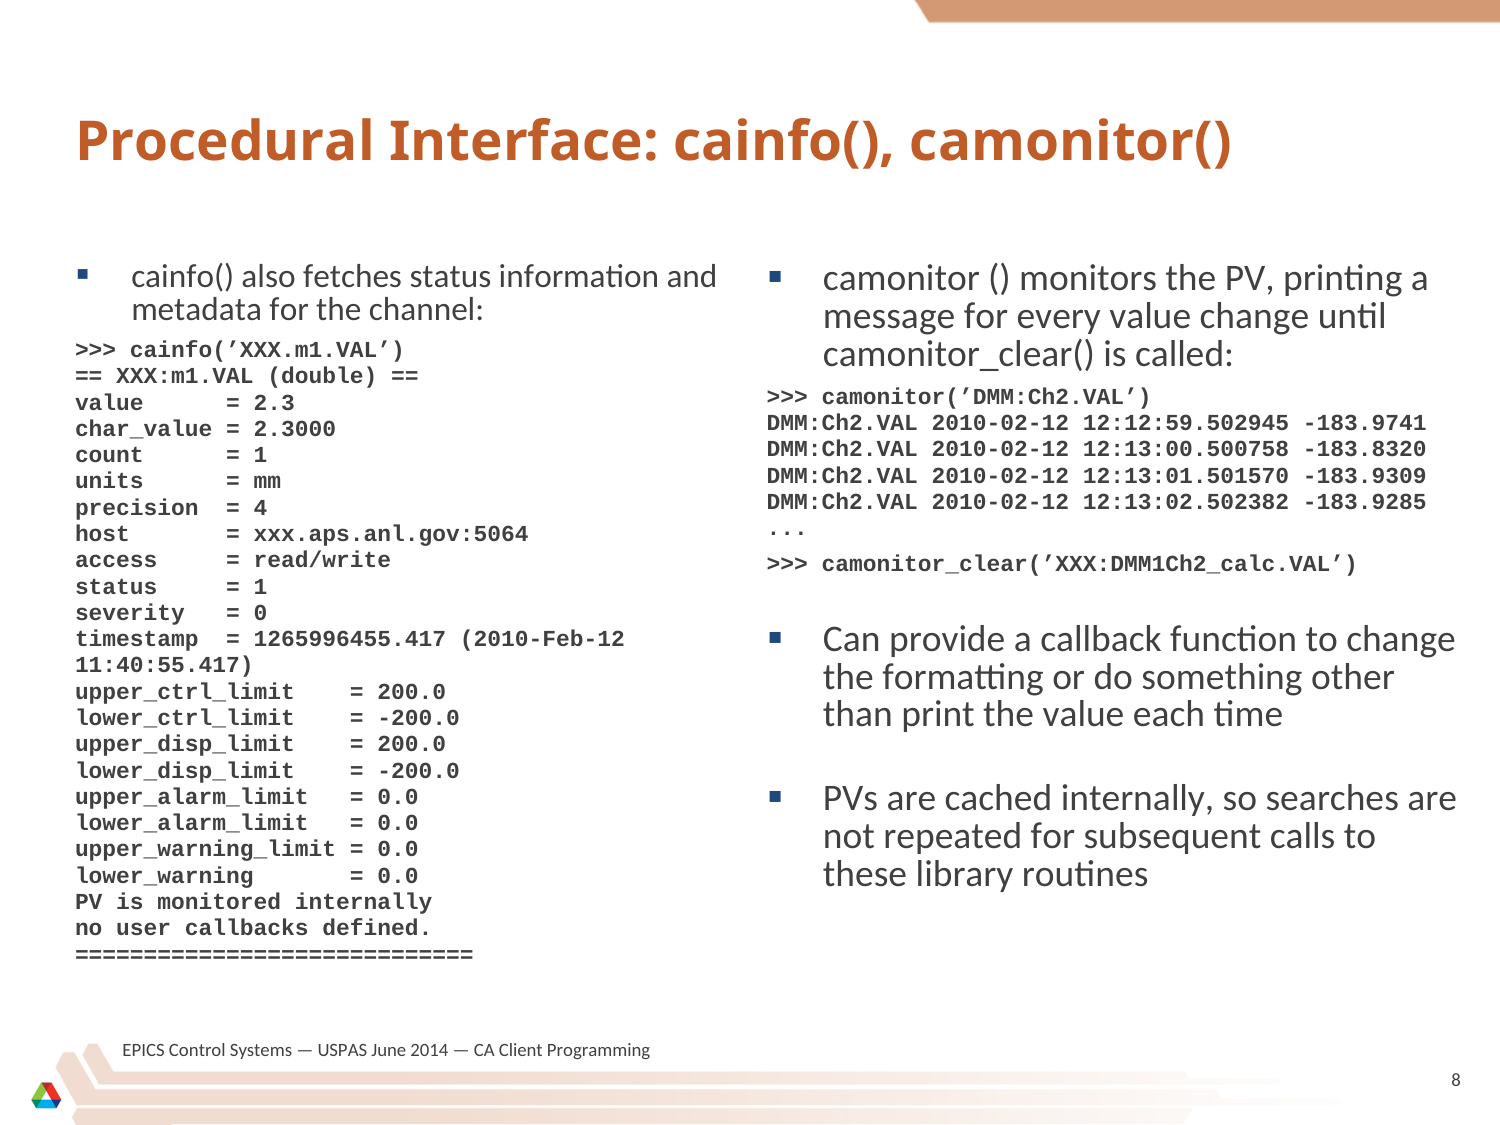

# Procedural Interface: cainfo(), camonitor()
cainfo() also fetches status information and metadata for the channel:
>>> cainfo(’XXX.m1.VAL’)
== XXX:m1.VAL (double) ==
value = 2.3
char_value = 2.3000
count = 1
units = mm
precision = 4
host = xxx.aps.anl.gov:5064
access = read/write
status = 1
severity = 0
timestamp = 1265996455.417 (2010-Feb-12 11:40:55.417)
upper_ctrl_limit = 200.0
lower_ctrl_limit = -200.0
upper_disp_limit = 200.0
lower_disp_limit = -200.0
upper_alarm_limit = 0.0
lower_alarm_limit = 0.0
upper_warning_limit = 0.0
lower_warning = 0.0
PV is monitored internally
no user callbacks defined.
=============================
camonitor () monitors the PV, printing a message for every value change until camonitor_clear() is called:
>>> camonitor(’DMM:Ch2.VAL’)
DMM:Ch2.VAL 2010-02-12 12:12:59.502945 -183.9741
DMM:Ch2.VAL 2010-02-12 12:13:00.500758 -183.8320
DMM:Ch2.VAL 2010-02-12 12:13:01.501570 -183.9309
DMM:Ch2.VAL 2010-02-12 12:13:02.502382 -183.9285
...
>>> camonitor_clear(’XXX:DMM1Ch2_calc.VAL’)
Can provide a callback function to change the formatting or do something other than print the value each time
PVs are cached internally, so searches are not repeated for subsequent calls to these library routines
EPICS Control Systems — USPAS June 2014 — CA Client Programming
8